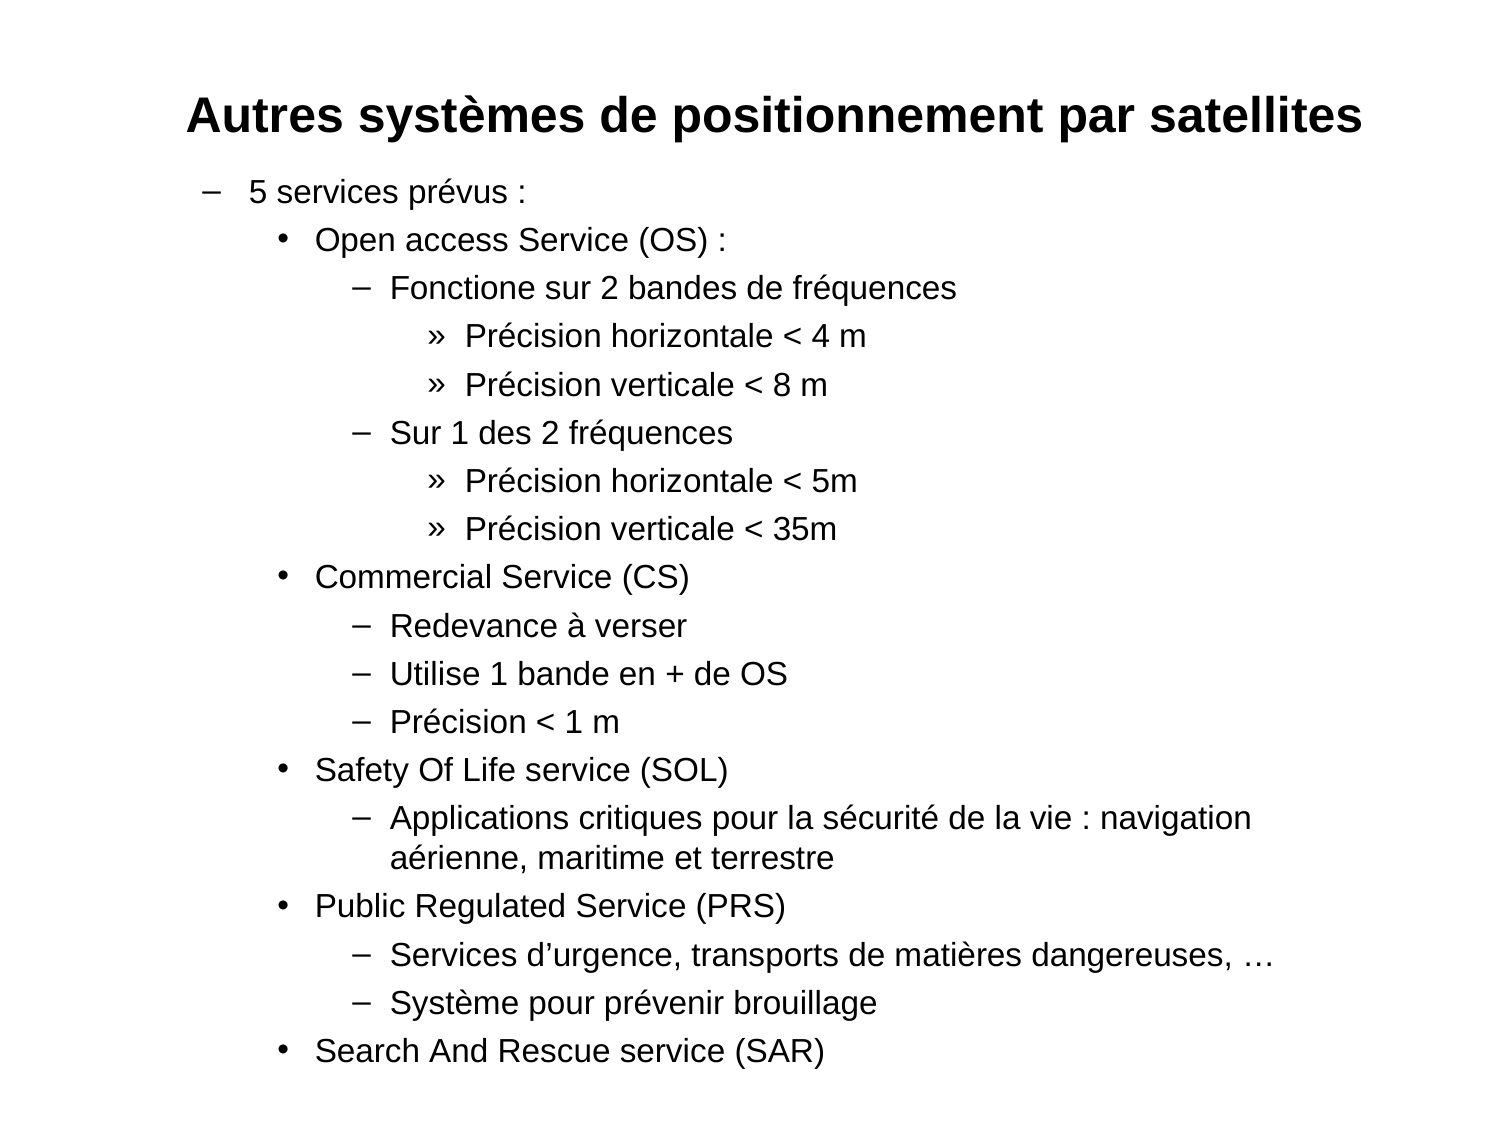

# Autres systèmes de positionnement par satellites
5 services prévus :
Open access Service (OS) :
Fonctione sur 2 bandes de fréquences
Précision horizontale < 4 m
Précision verticale < 8 m
Sur 1 des 2 fréquences
Précision horizontale < 5m
Précision verticale < 35m
Commercial Service (CS)
Redevance à verser
Utilise 1 bande en + de OS
Précision < 1 m
Safety Of Life service (SOL)
Applications critiques pour la sécurité de la vie : navigation aérienne, maritime et terrestre
Public Regulated Service (PRS)
Services d’urgence, transports de matières dangereuses, …
Système pour prévenir brouillage
Search And Rescue service (SAR)